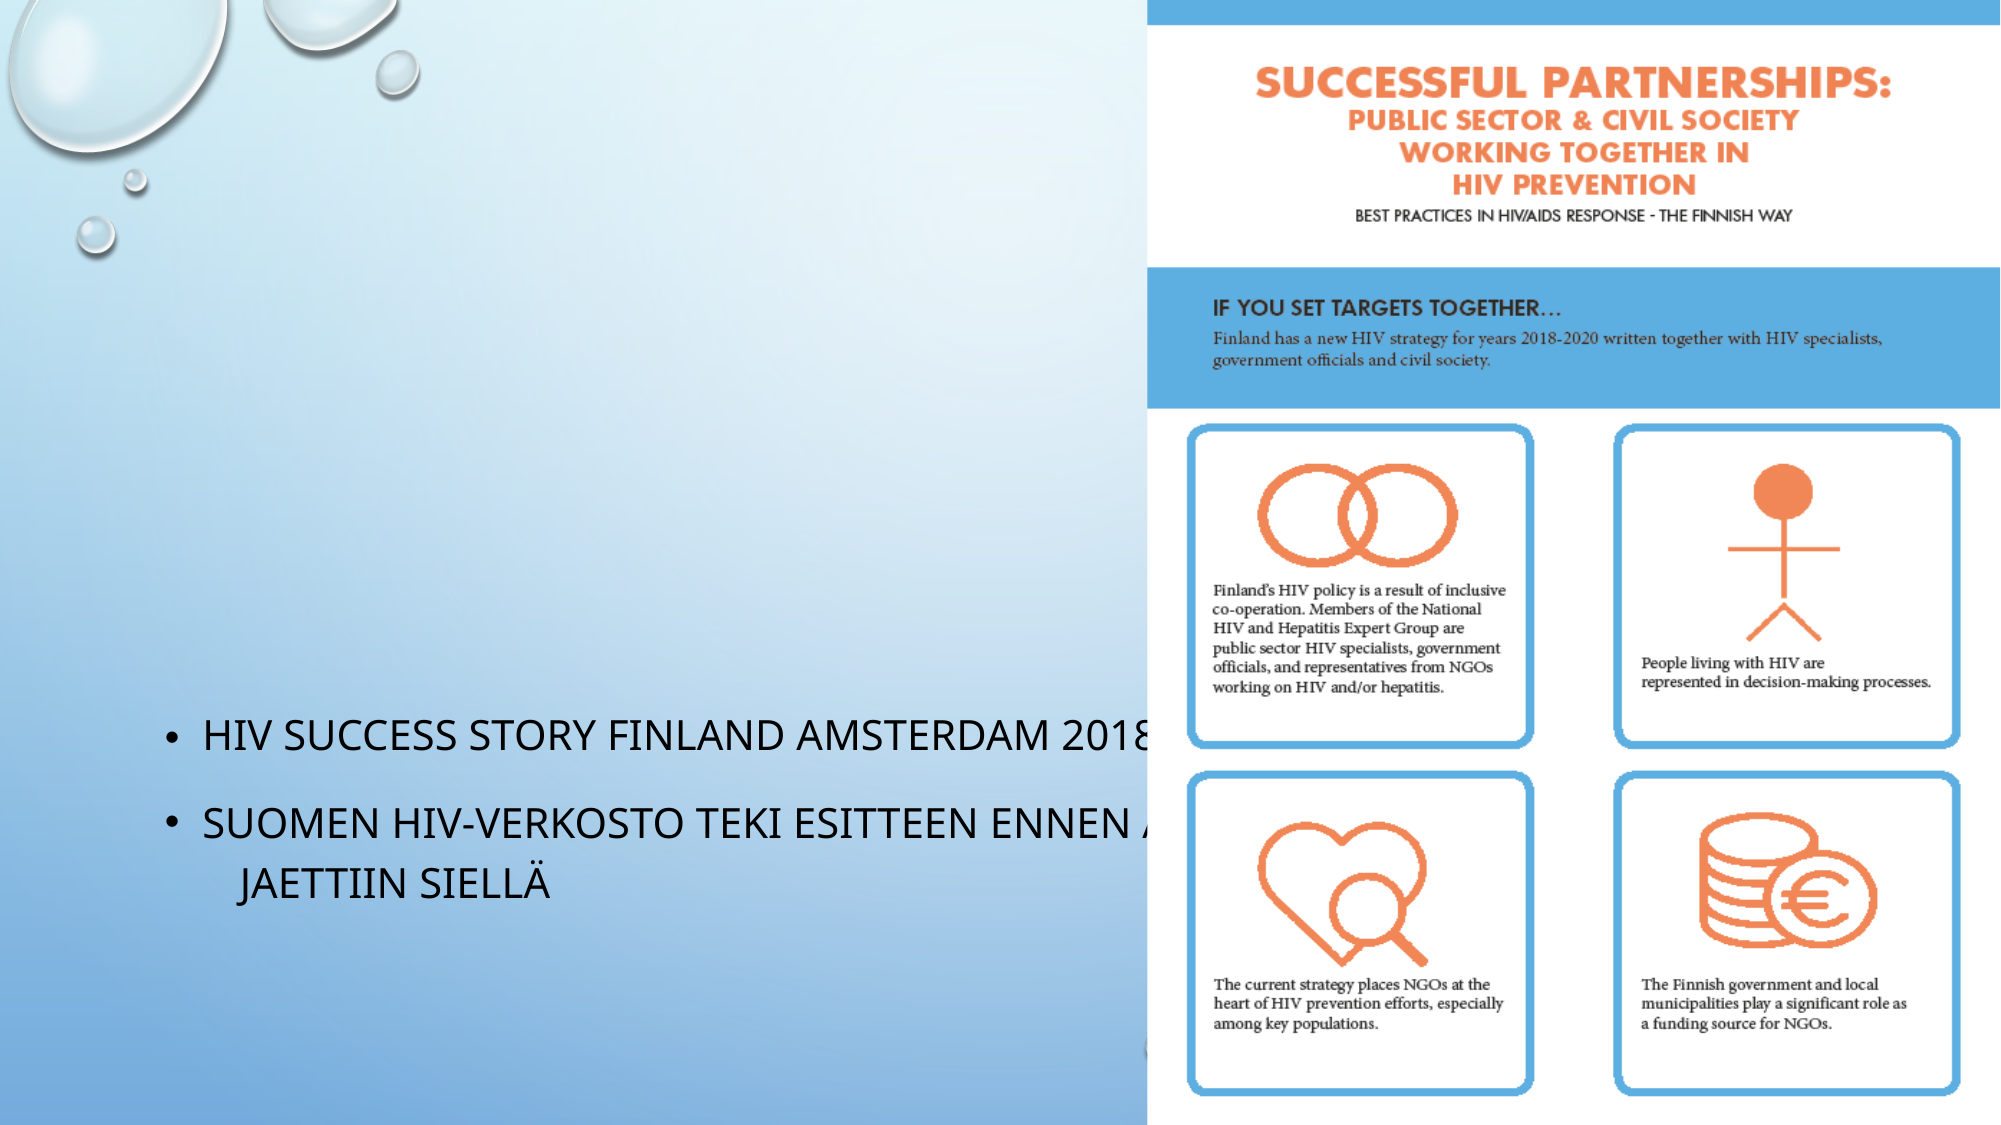

#
HIV success story Finland amsterdam 2018 flyer[7927].pdf
Suomen HIV-verkosto teki esitteen ennen AIDS2018-konferenssia ja sitä jaettiin siellä